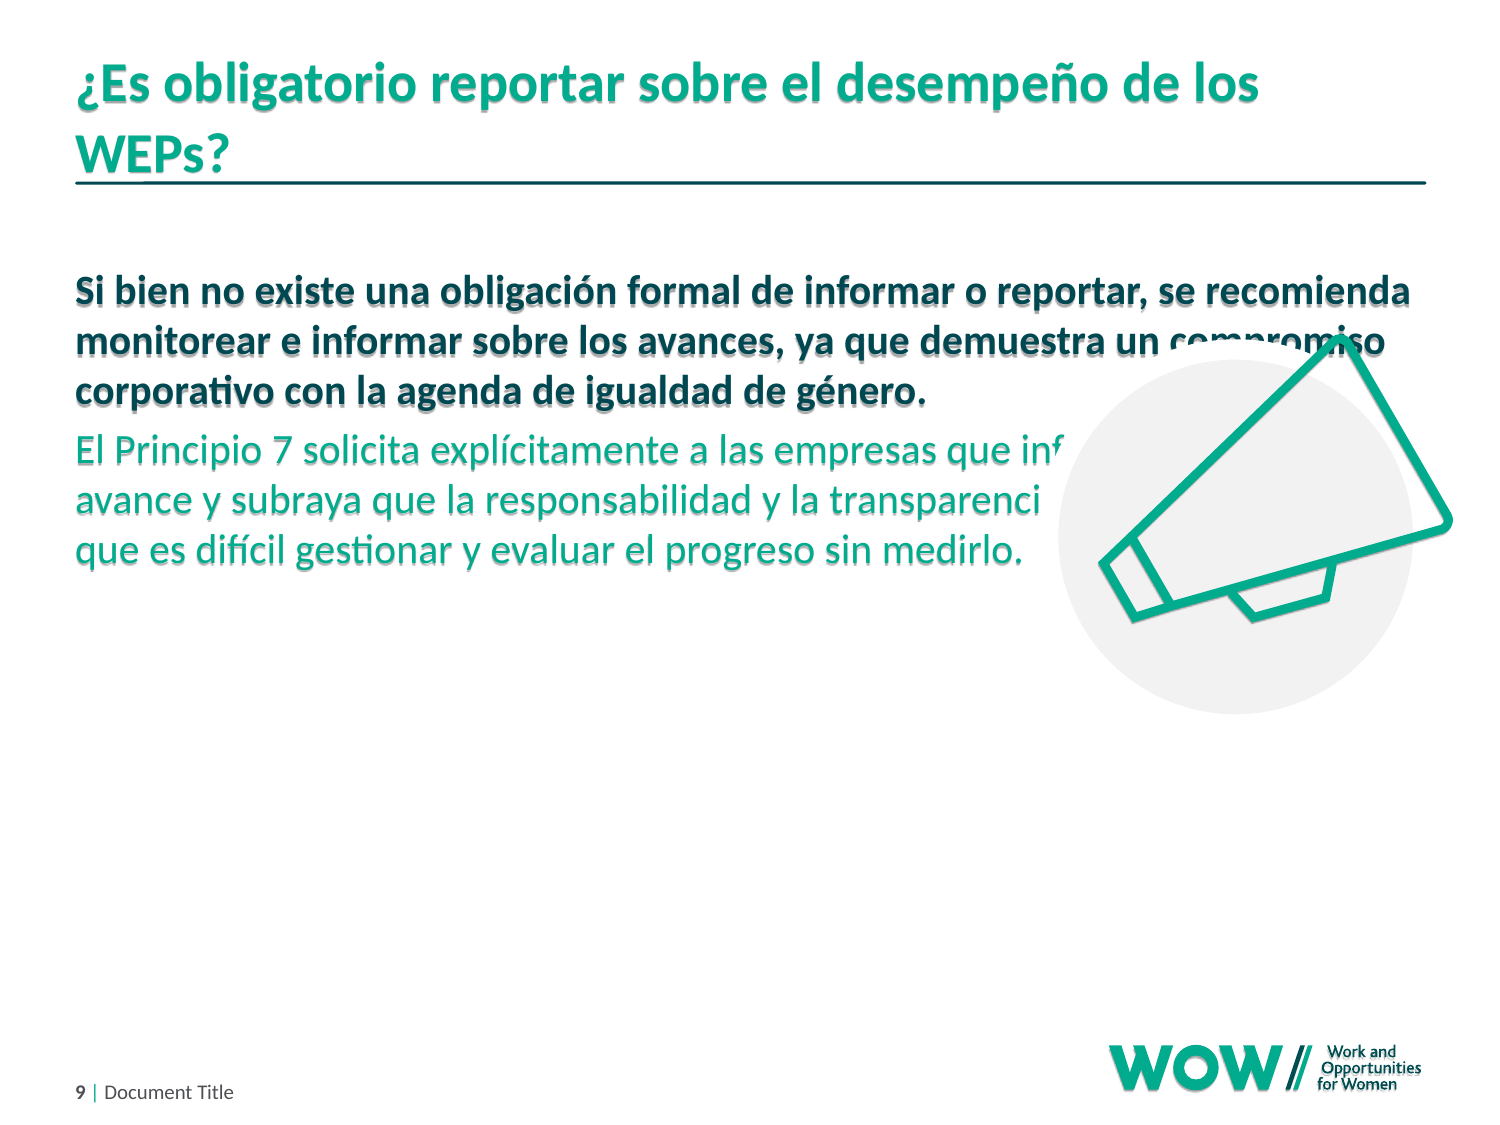

¿Es obligatorio reportar sobre el desempeño de los WEPs?
# Si bien no existe una obligación formal de informar o reportar, se recomienda monitorear e informar sobre los avances, ya que demuestra un compromiso corporativo con la agenda de igualdad de género.
El Principio 7 solicita explícitamente a las empresas que informen sobre el avance y subraya que la responsabilidad y la transparencia van de la mano, ya que es difícil gestionar y evaluar el progreso sin medirlo.
9 | Document Title